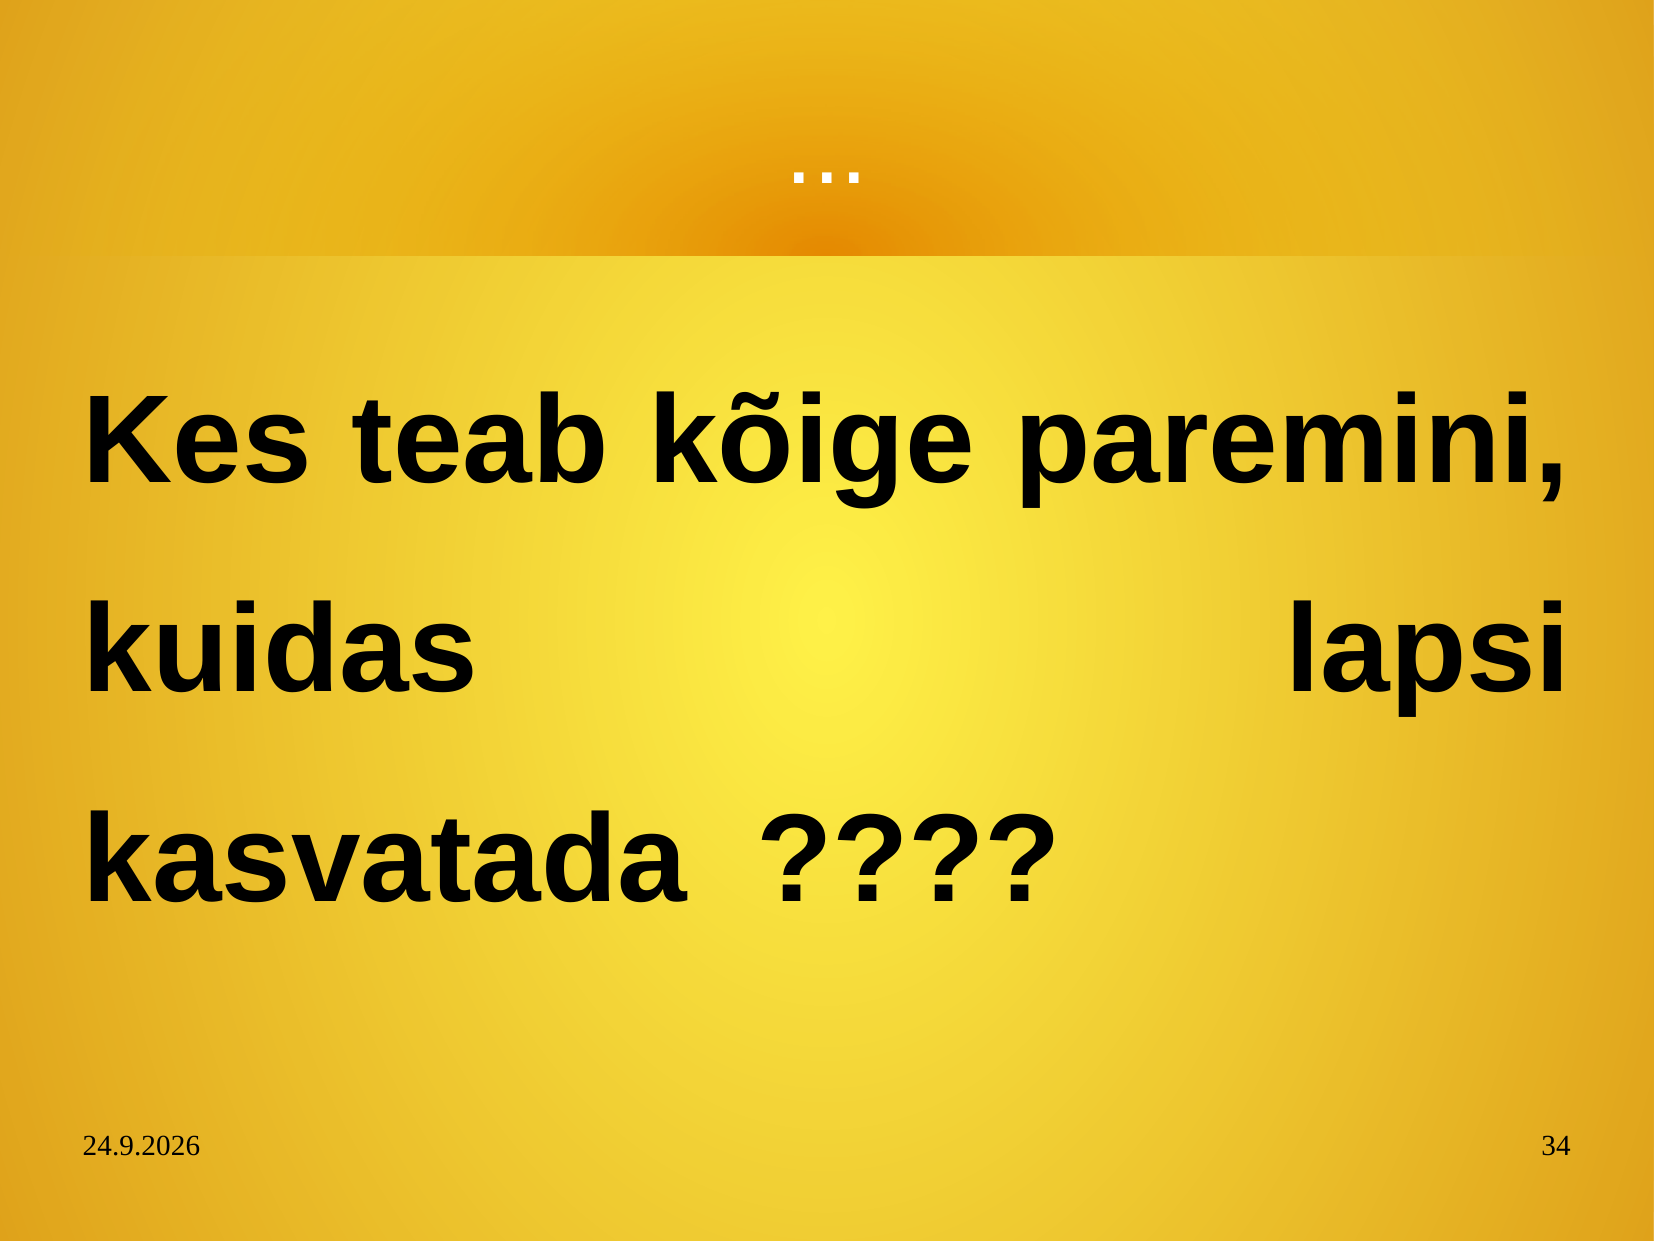

# ...
Kes teab kõige paremini, kuidas lapsi kasvatada ????
34